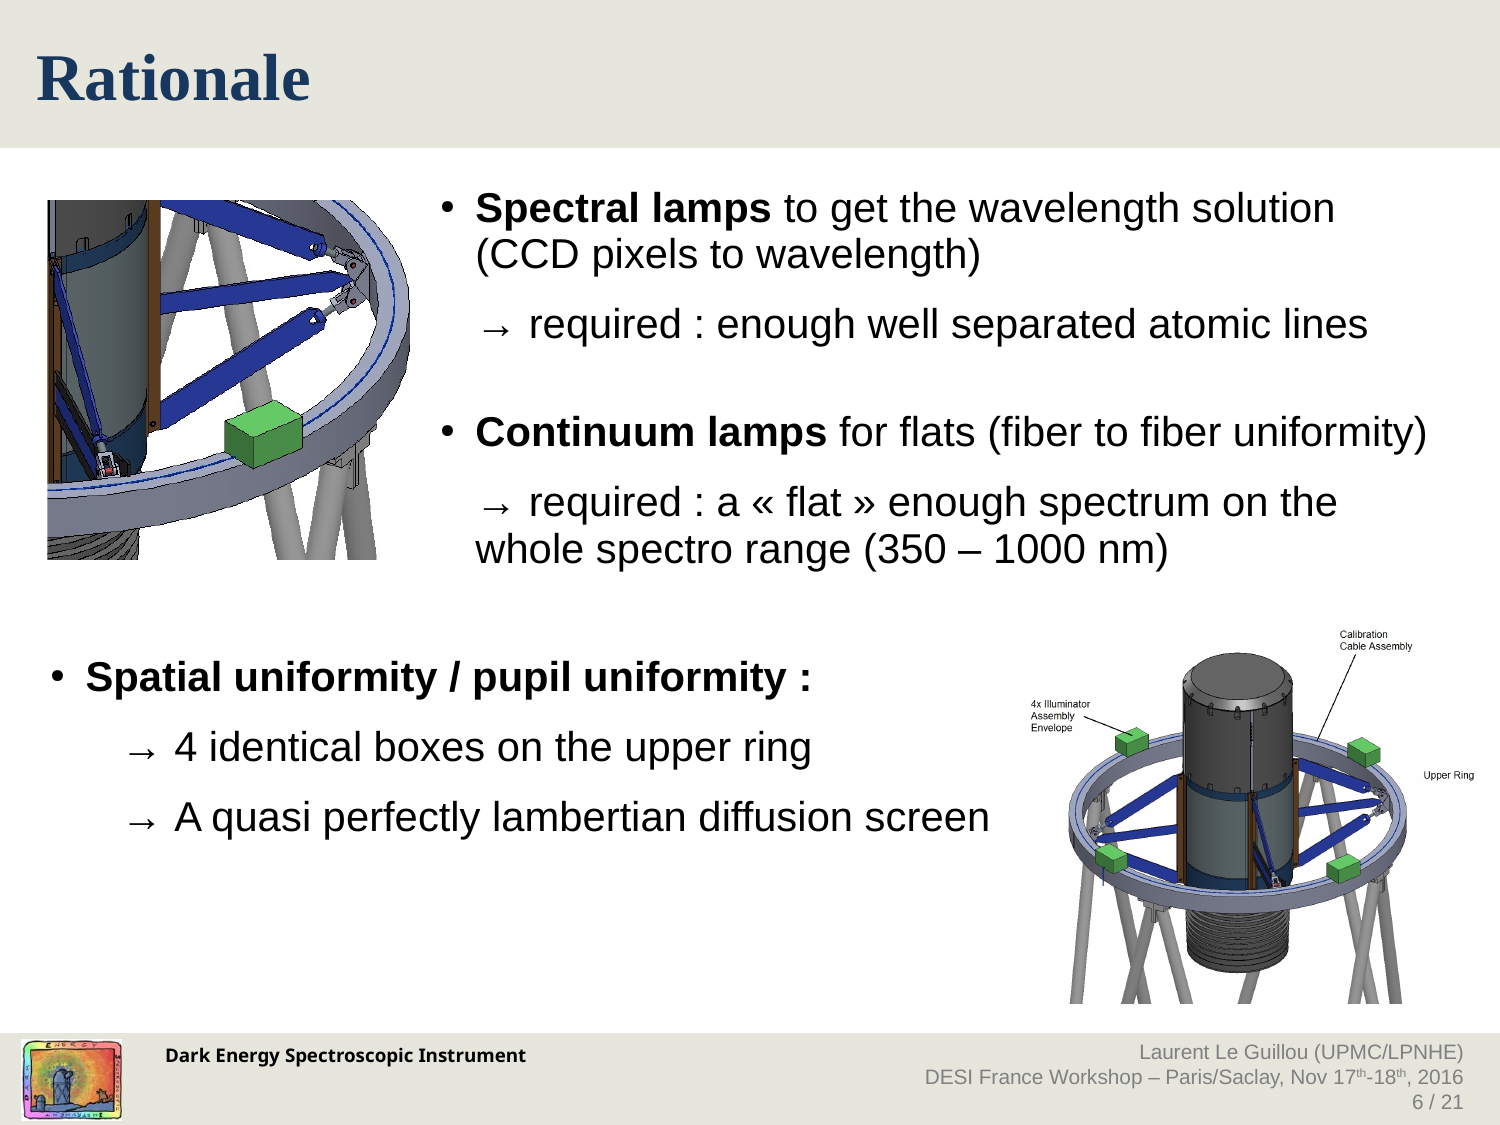

# Rationale
Spectral lamps to get the wavelength solution (CCD pixels to wavelength)
→ required : enough well separated atomic lines
Continuum lamps for flats (fiber to fiber uniformity)
→ required : a « flat » enough spectrum on the whole spectro range (350 – 1000 nm)
Spatial uniformity / pupil uniformity :
→ 4 identical boxes on the upper ring
→ A quasi perfectly lambertian diffusion screen